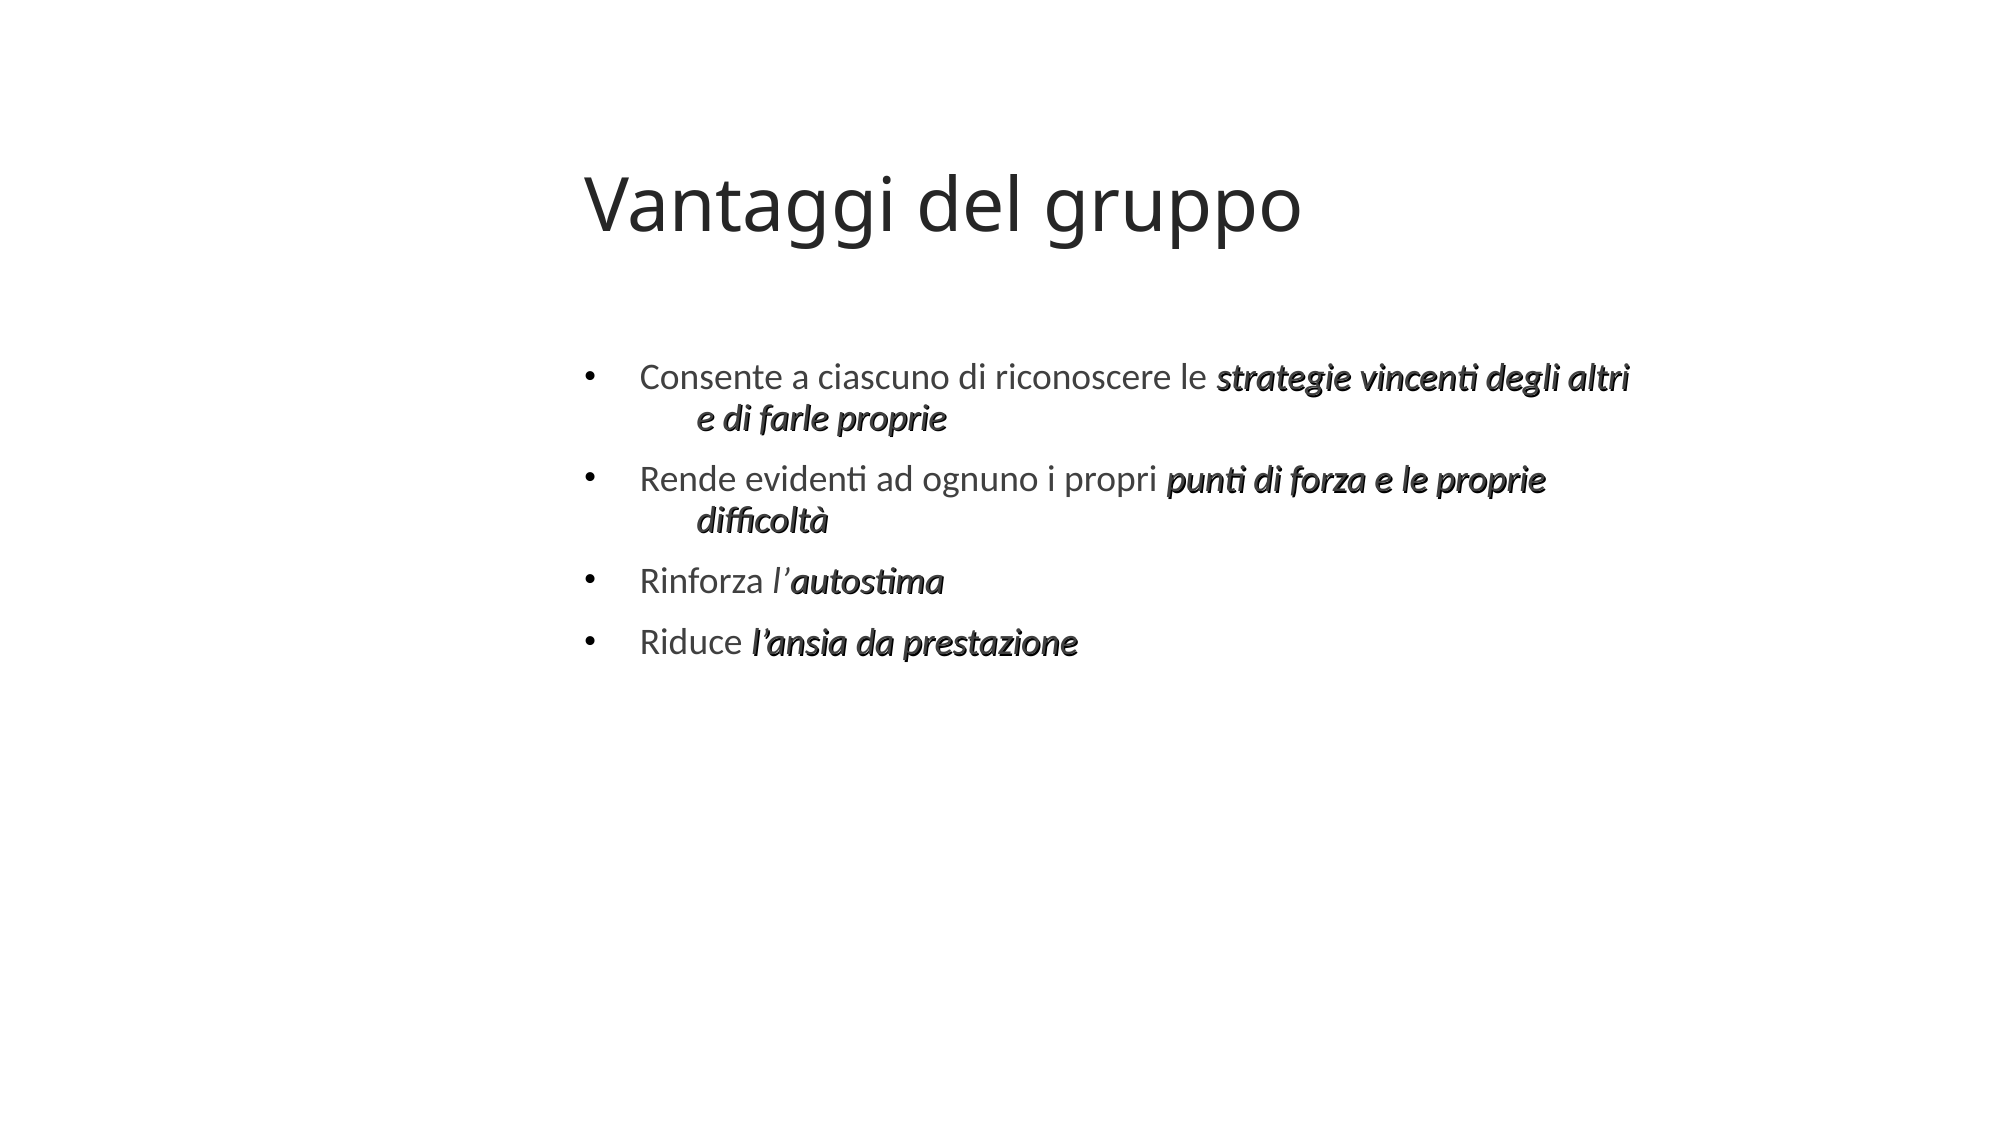

# Vantaggi del gruppo
Consente a ciascuno di riconoscere le strategie vincenti degli altri e di farle proprie
Rende evidenti ad ognuno i propri punti di forza e le proprie difficoltà
Rinforza l’autostima
Riduce l’ansia da prestazione